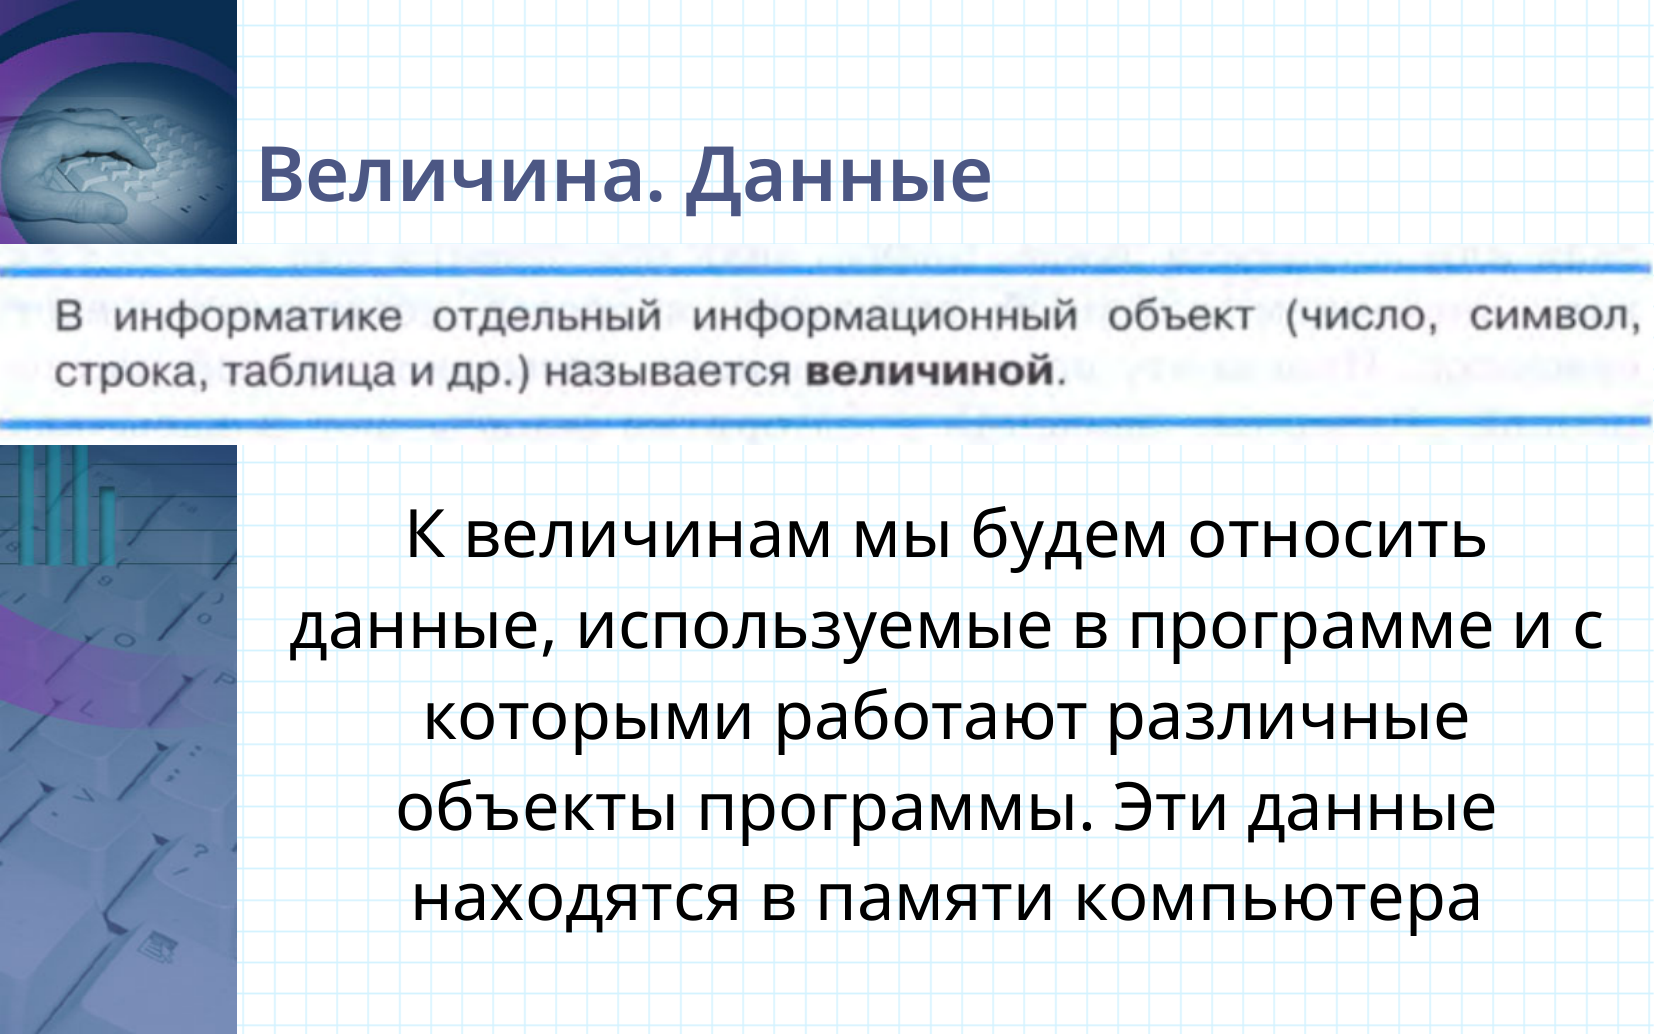

# Величина. Данные
К величинам мы будем относить данные, используемые в программе и с которыми работают различные объекты программы. Эти данные находятся в памяти компьютера